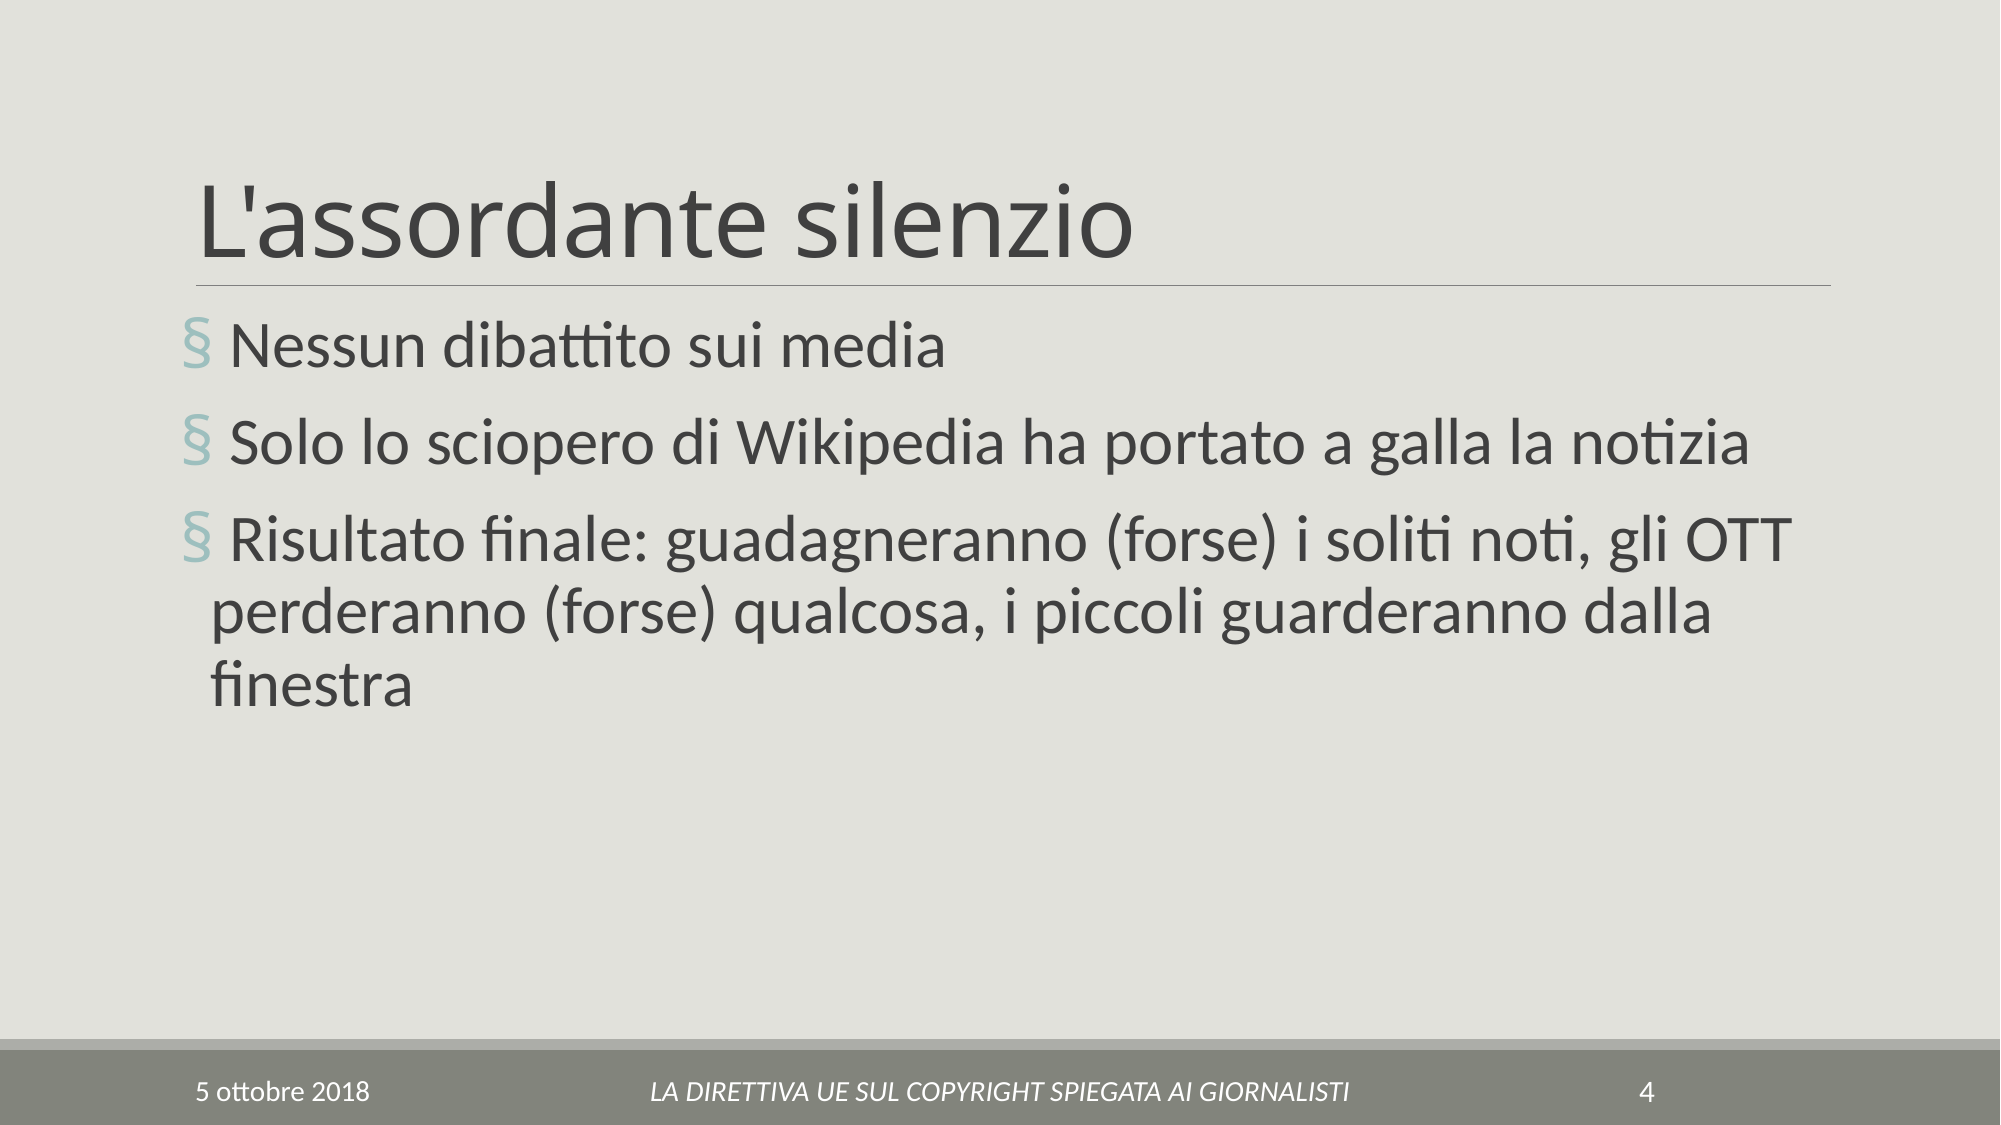

# L'assordante silenzio
 Nessun dibattito sui media
 Solo lo sciopero di Wikipedia ha portato a galla la notizia
 Risultato finale: guadagneranno (forse) i soliti noti, gli OTT perderanno (forse) qualcosa, i piccoli guarderanno dalla finestra
5 ottobre 2018
La direttiva Ue sul copyright spiegata ai giornalisti